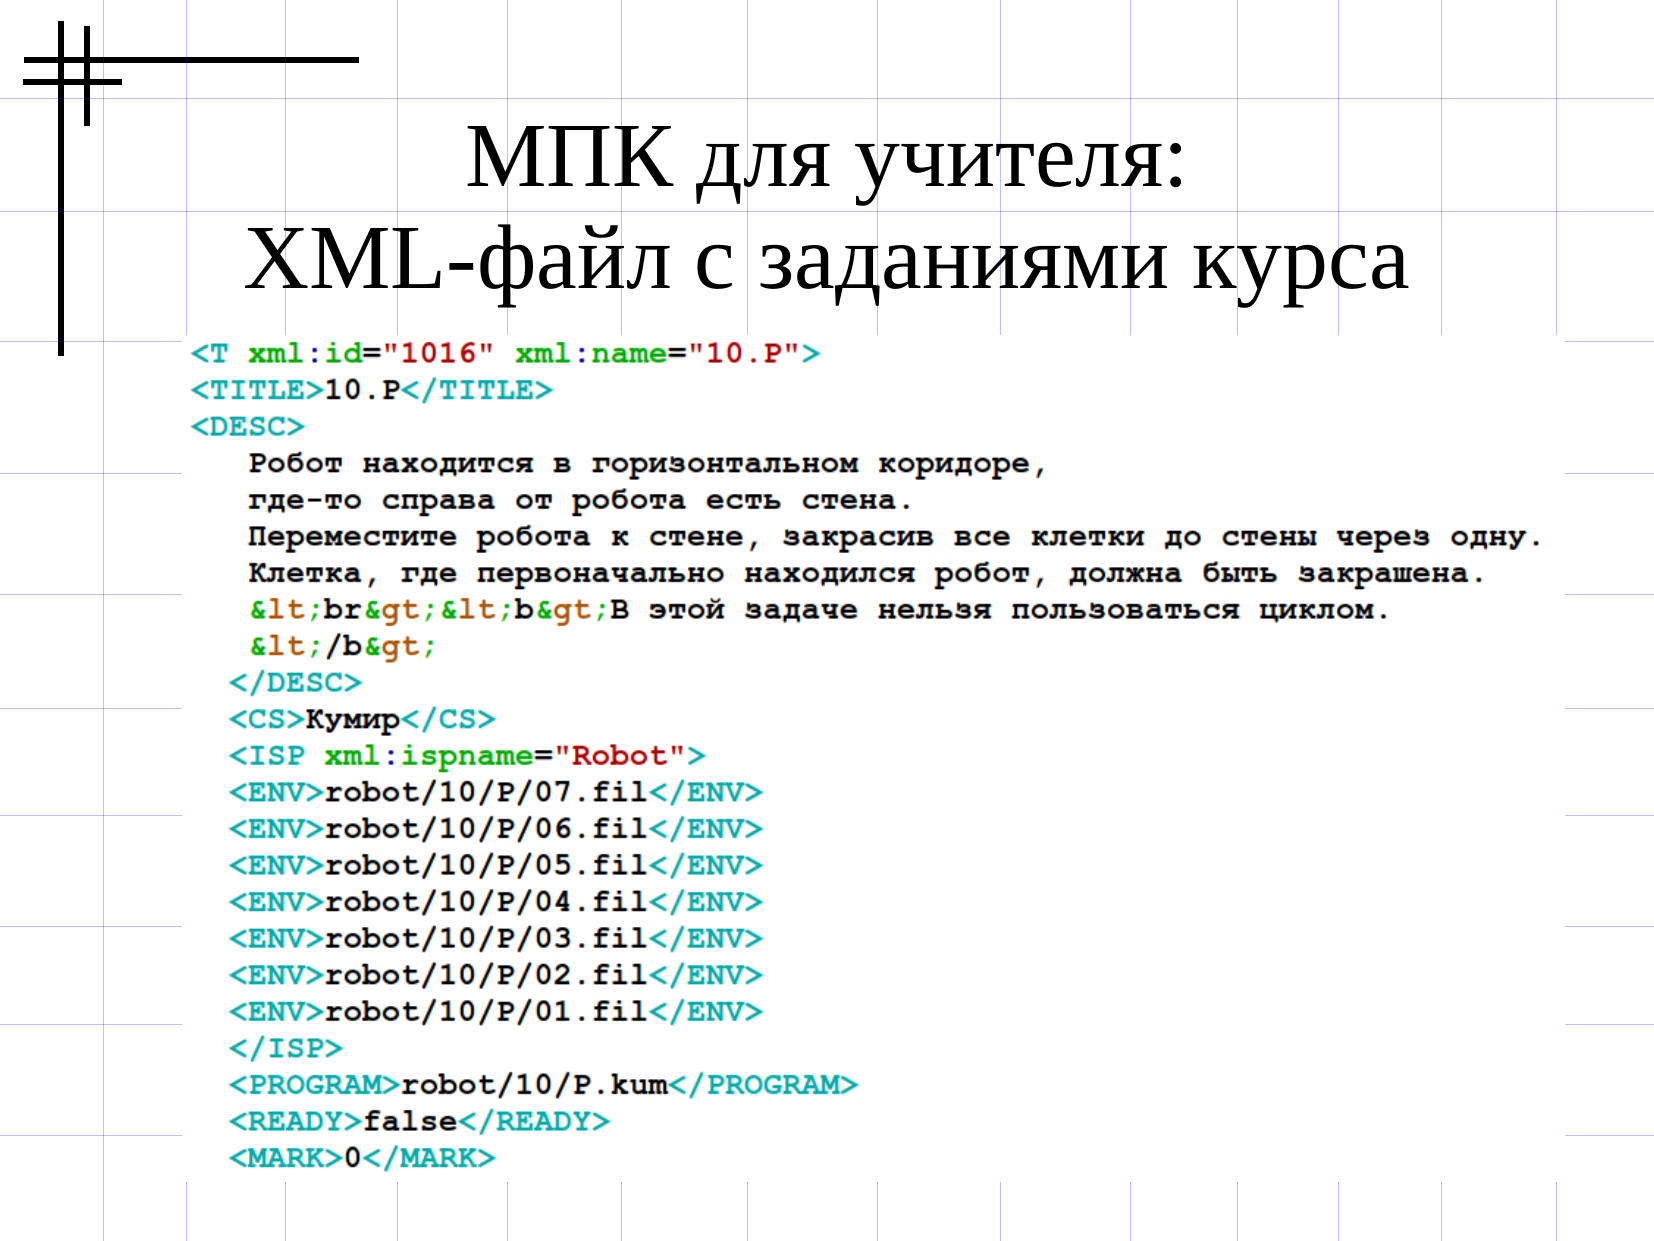

# МПК для учителя: XML-файл с заданиями курса